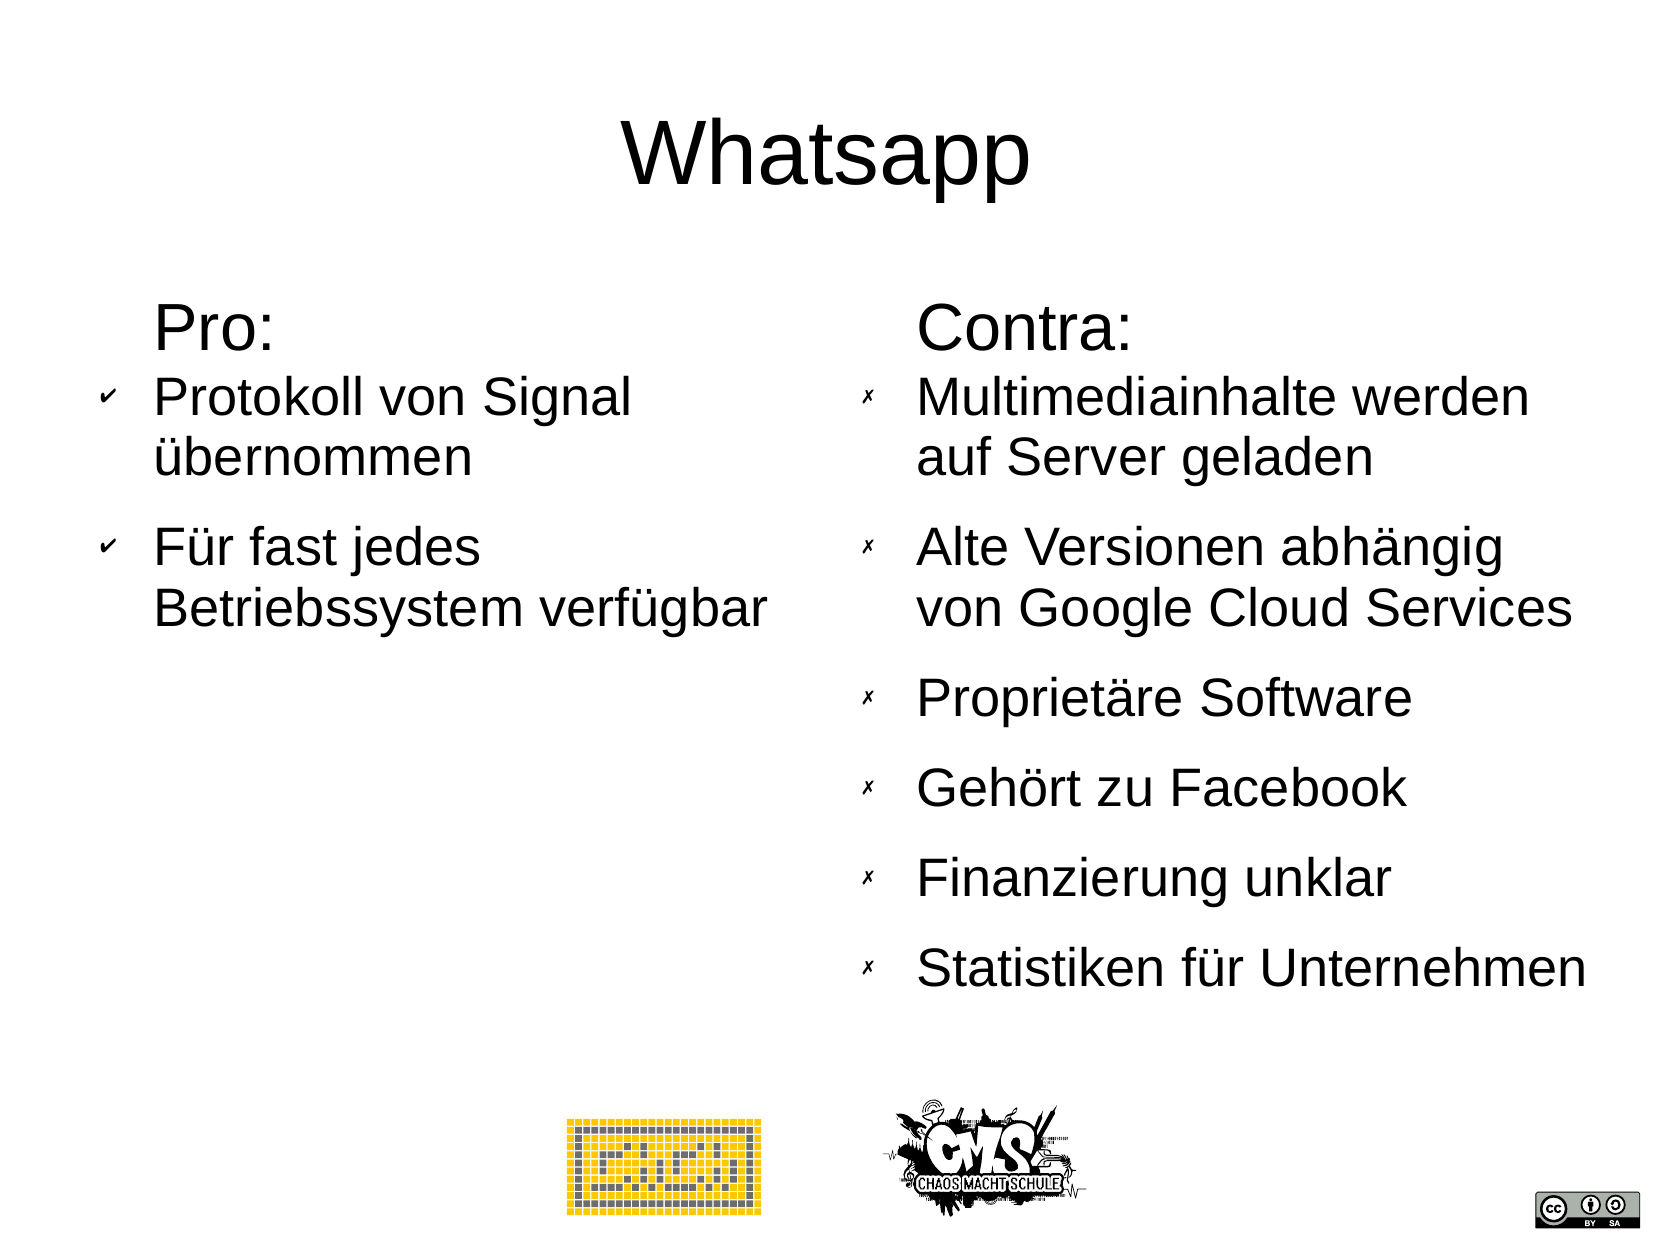

# Whatsapp
Pro:
Contra:
Protokoll von Signal übernommen
Für fast jedes Betriebssystem verfügbar
Multimediainhalte werden auf Server geladen
Alte Versionen abhängig von Google Cloud Services
Proprietäre Software
Gehört zu Facebook
Finanzierung unklar
Statistiken für Unternehmen